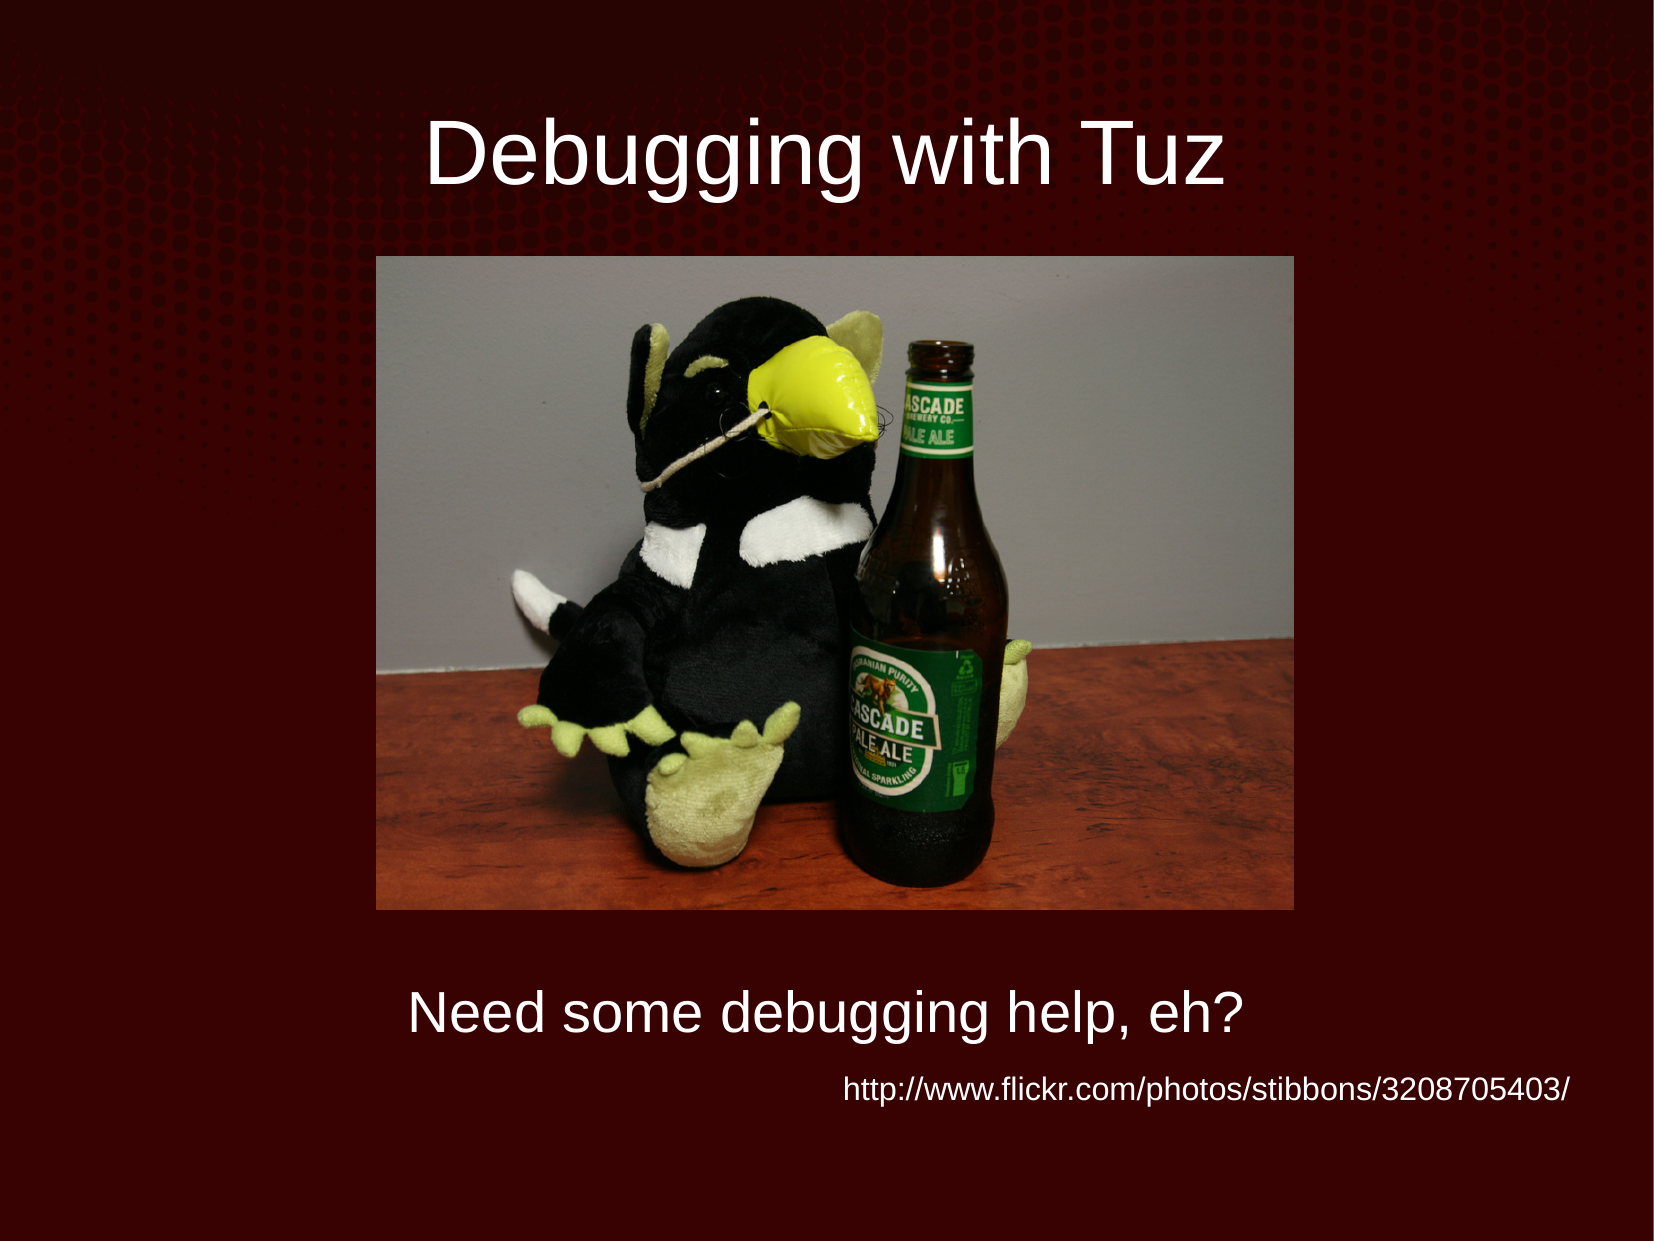

# Debugging with Tuz
Need some debugging help, eh?
 http://www.flickr.com/photos/stibbons/3208705403/